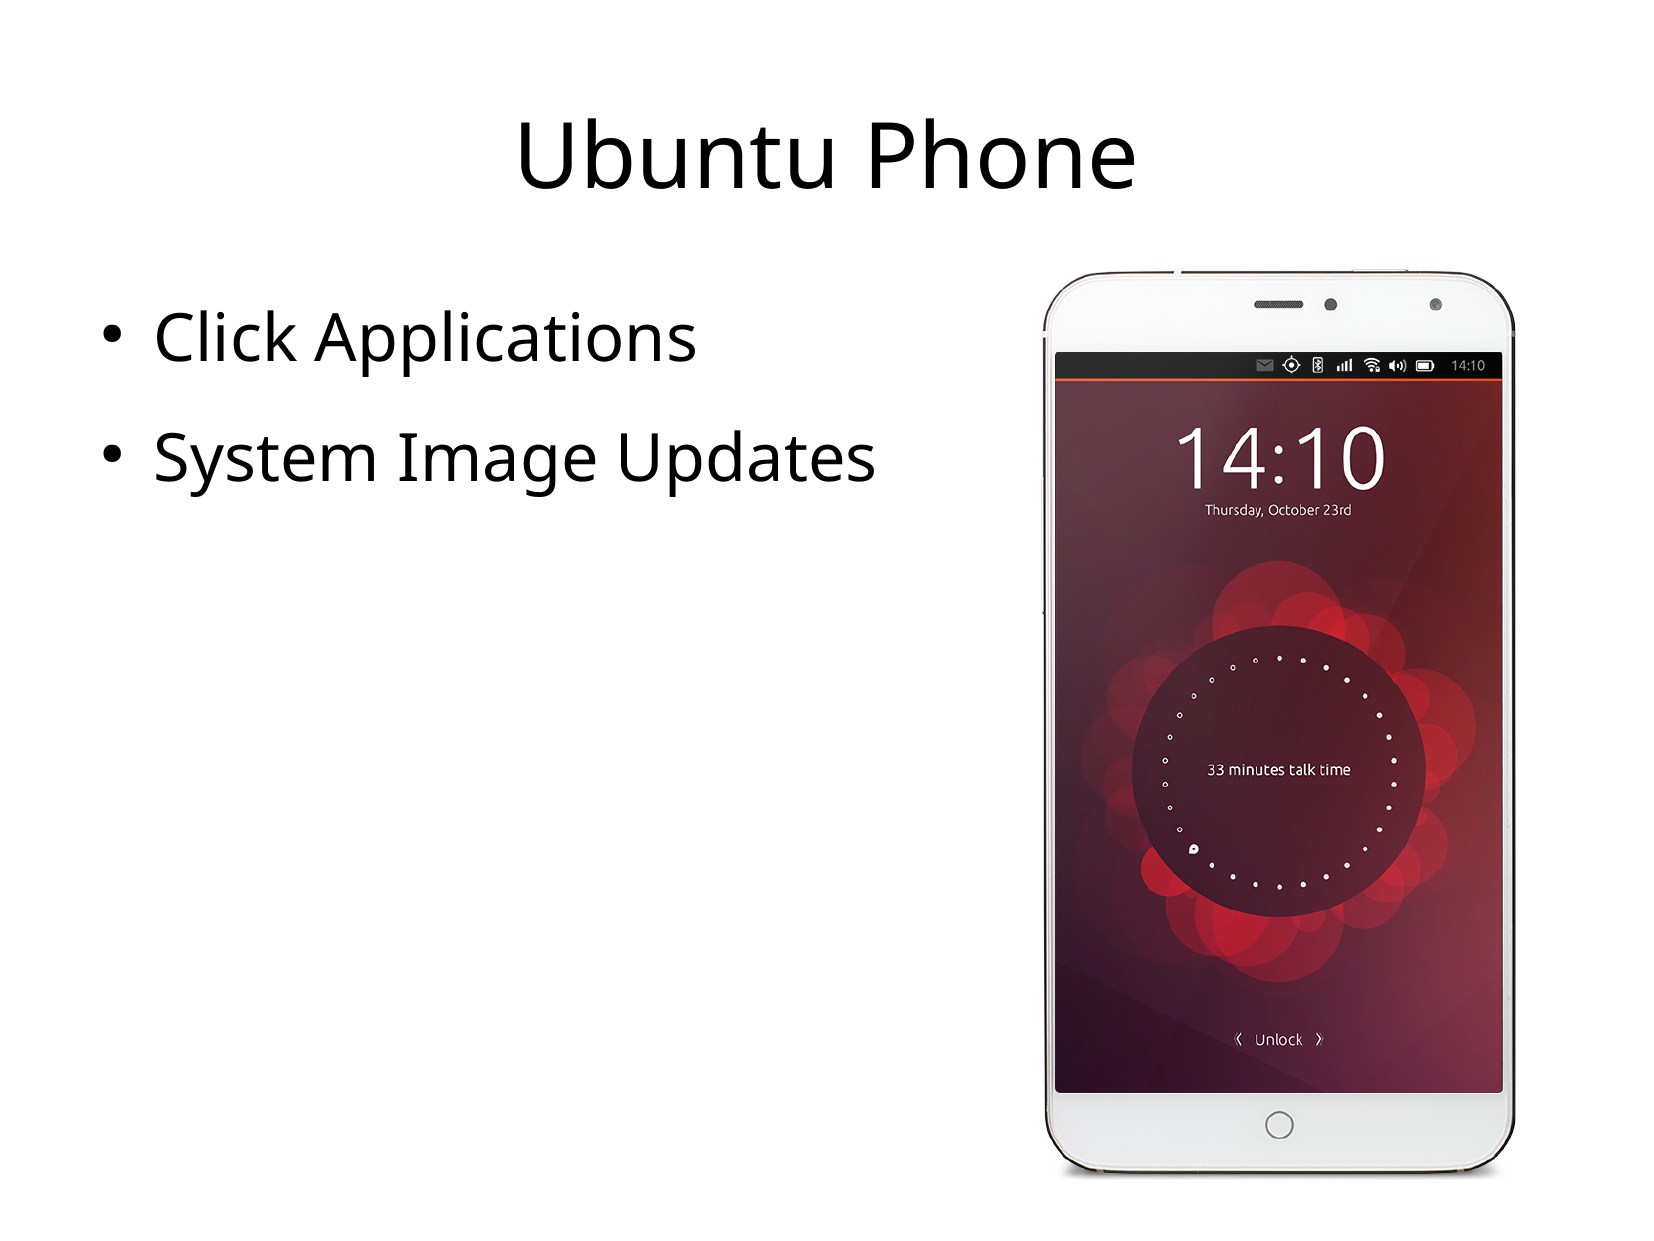

# Ubuntu Phone
Click Applications
System Image Updates